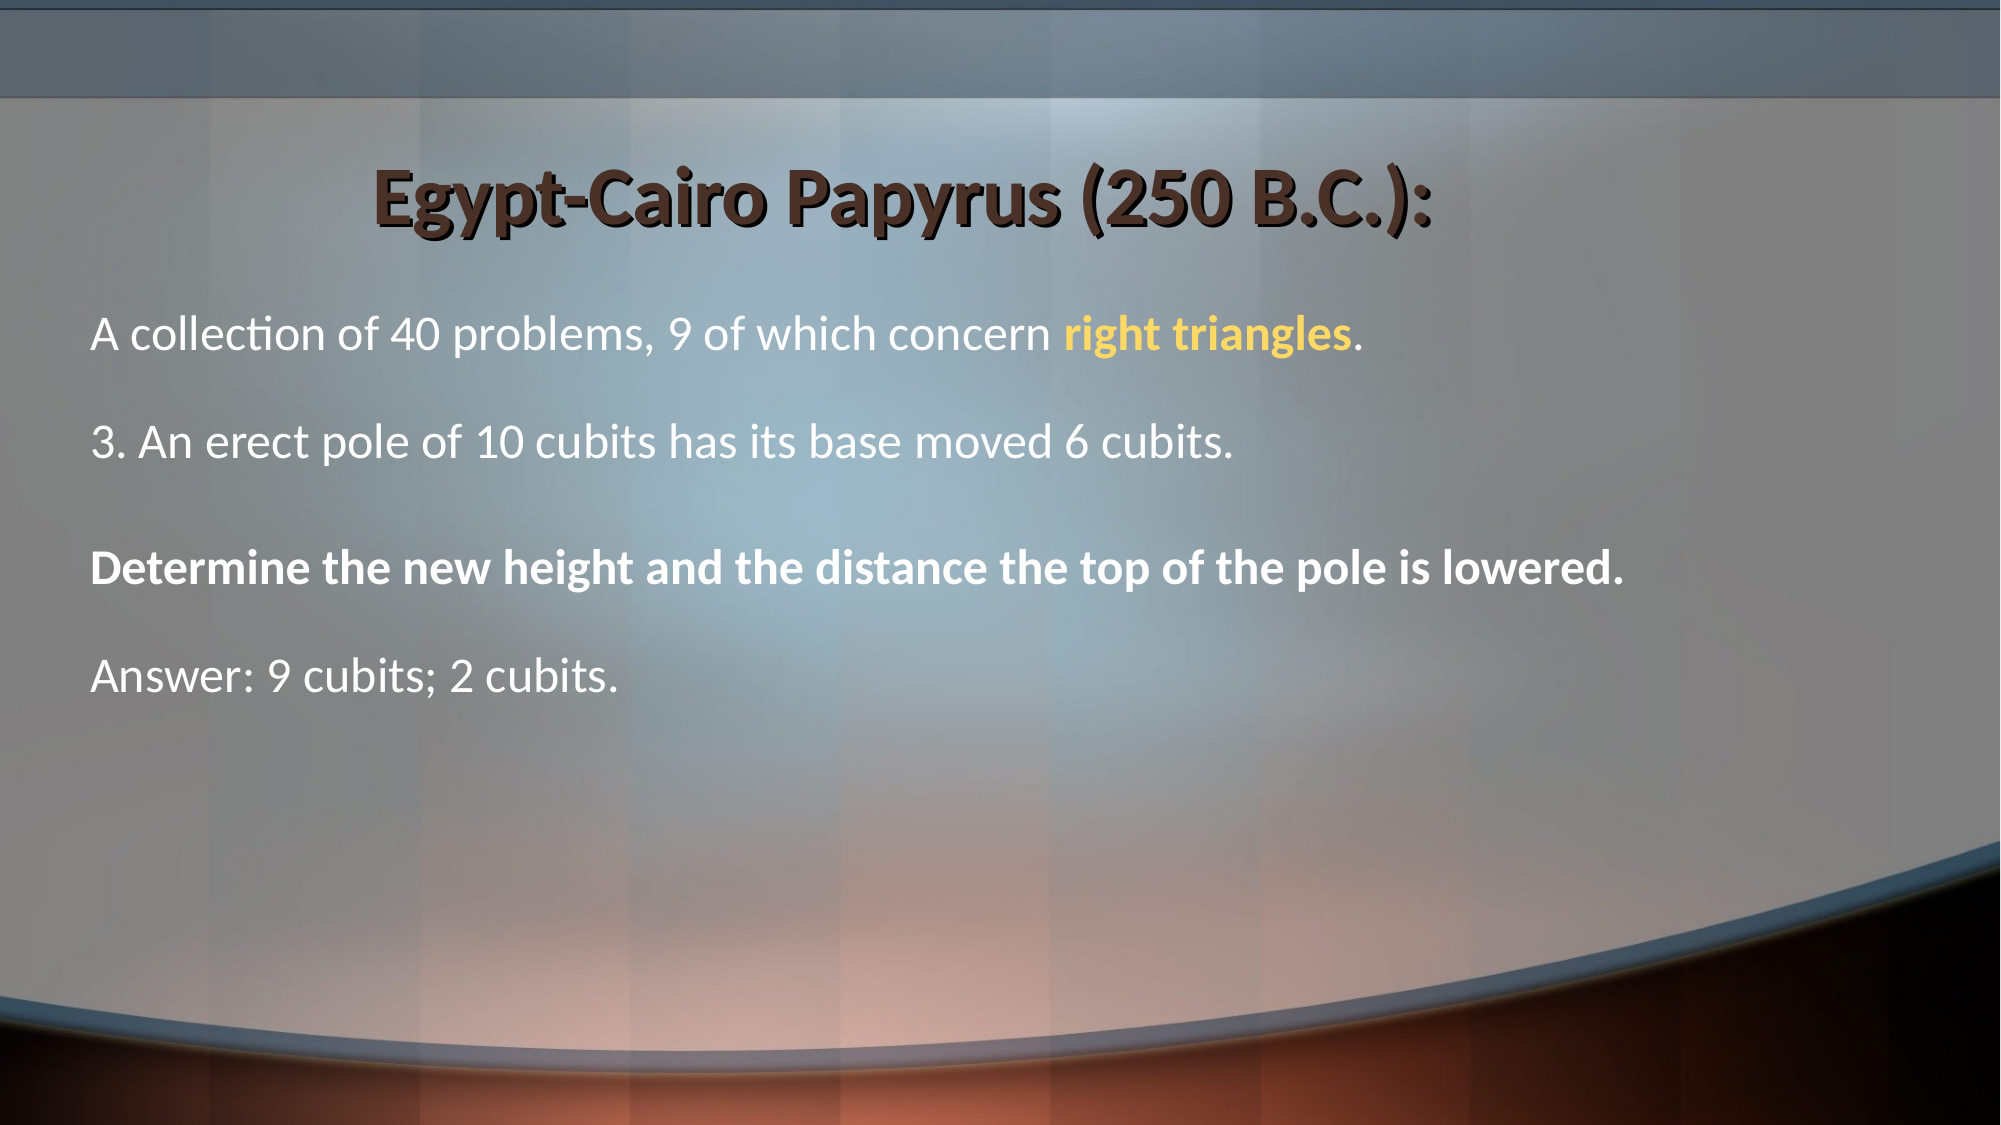

# Egypt-Cairo Papyrus (250 B.C.):
A collection of 40 problems, 9 of which concern right triangles.
3. An erect pole of 10 cubits has its base moved 6 cubits.
Determine the new height and the distance the top of the pole is lowered.
Answer: 9 cubits; 2 cubits.